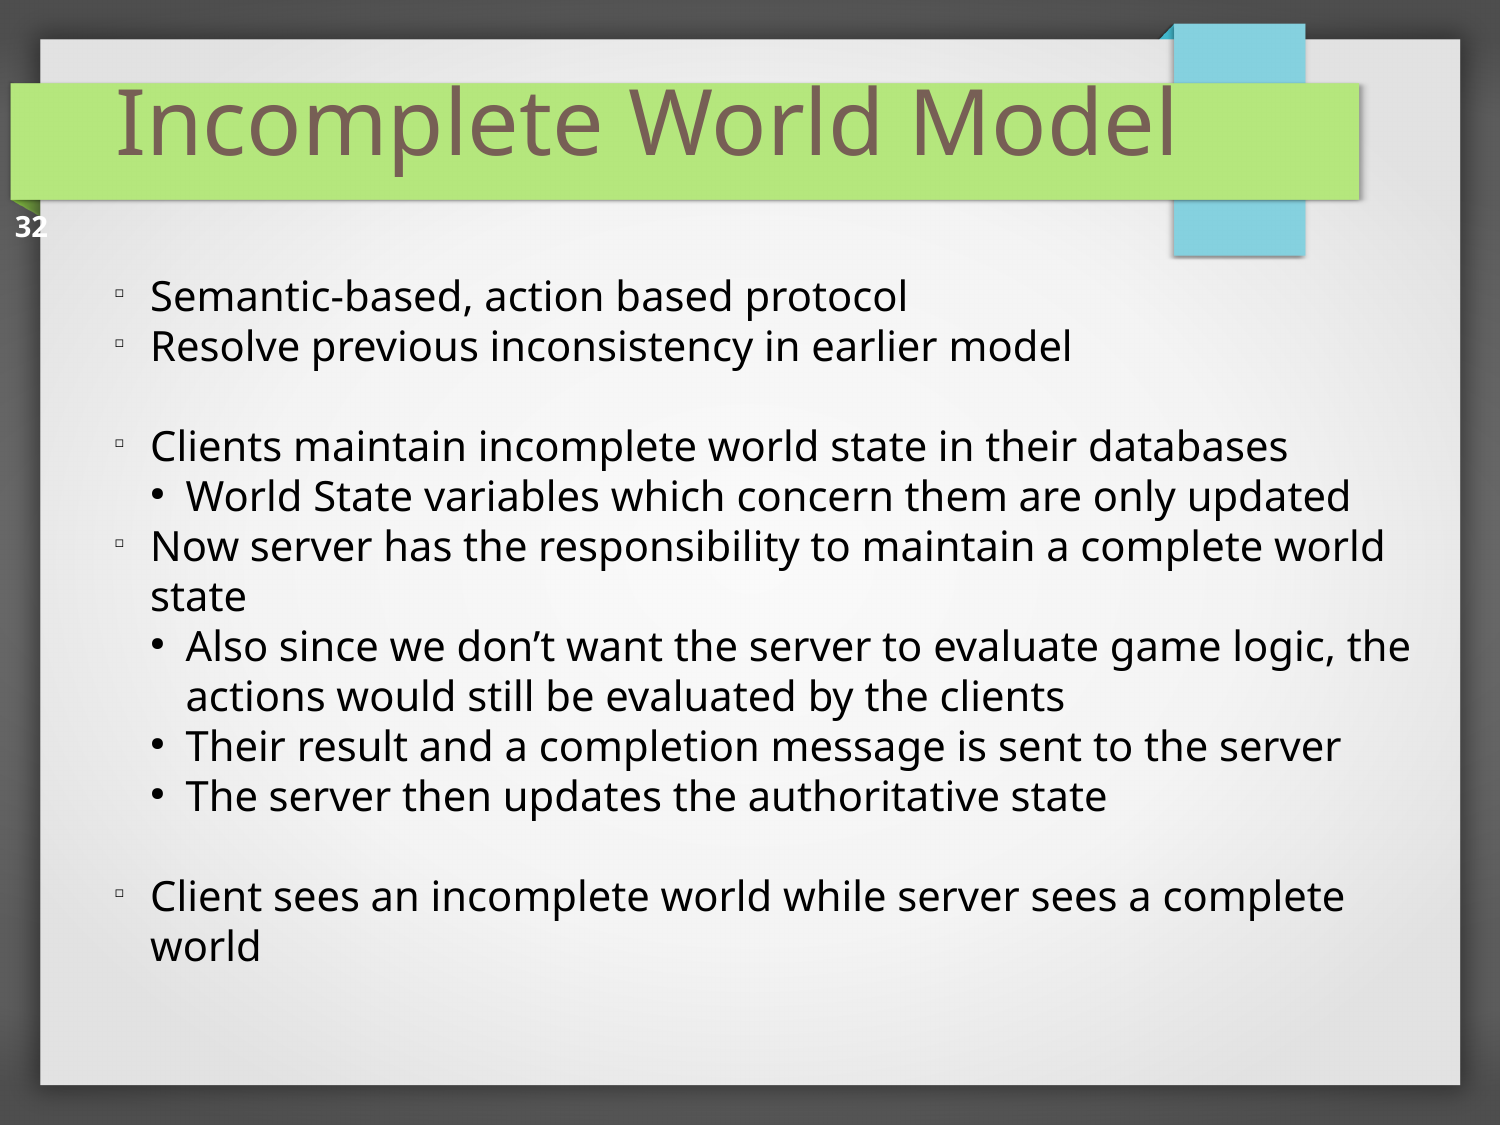

Incomplete World Model
Semantic-based, action based protocol
Resolve previous inconsistency in earlier model
Clients maintain incomplete world state in their databases
World State variables which concern them are only updated
Now server has the responsibility to maintain a complete world state
Also since we don’t want the server to evaluate game logic, the actions would still be evaluated by the clients
Their result and a completion message is sent to the server
The server then updates the authoritative state
Client sees an incomplete world while server sees a complete world